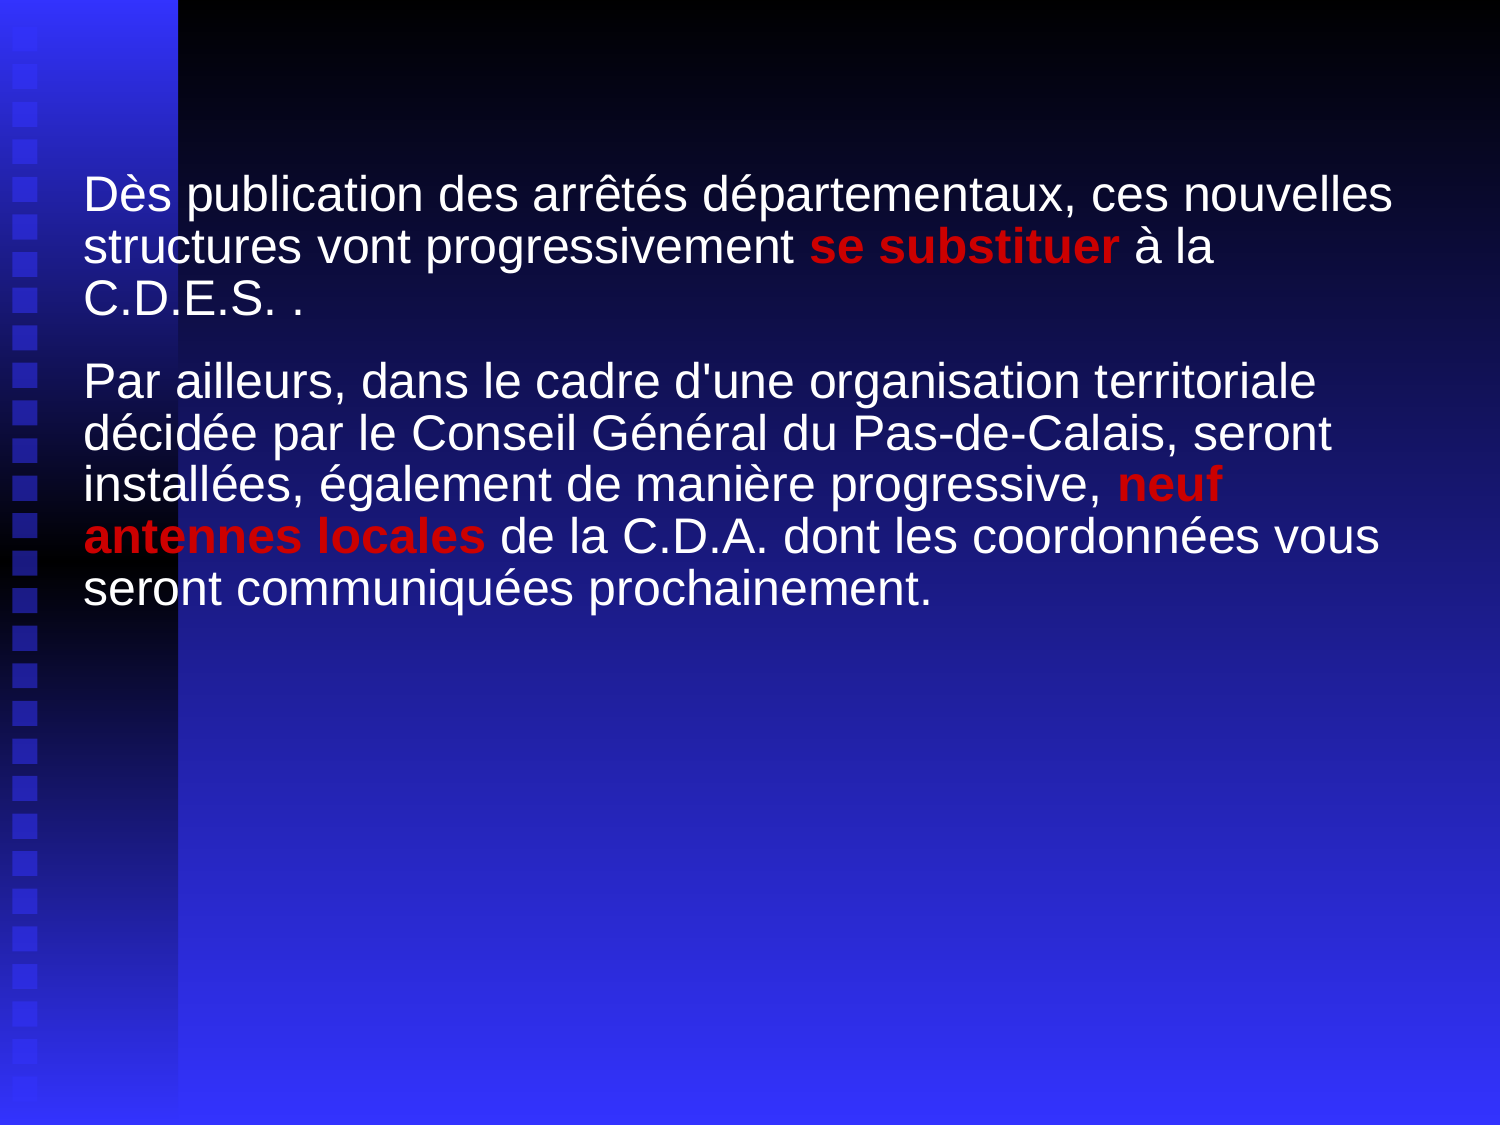

Dès publication des arrêtés départementaux, ces nouvelles structures vont progressivement se substituer à la C.D.E.S. .
Par ailleurs, dans le cadre d'une organisation territoriale décidée par le Conseil Général du Pas-de-Calais, seront installées, également de manière progressive, neuf antennes locales de la C.D.A. dont les coordonnées vous seront communiquées prochainement.